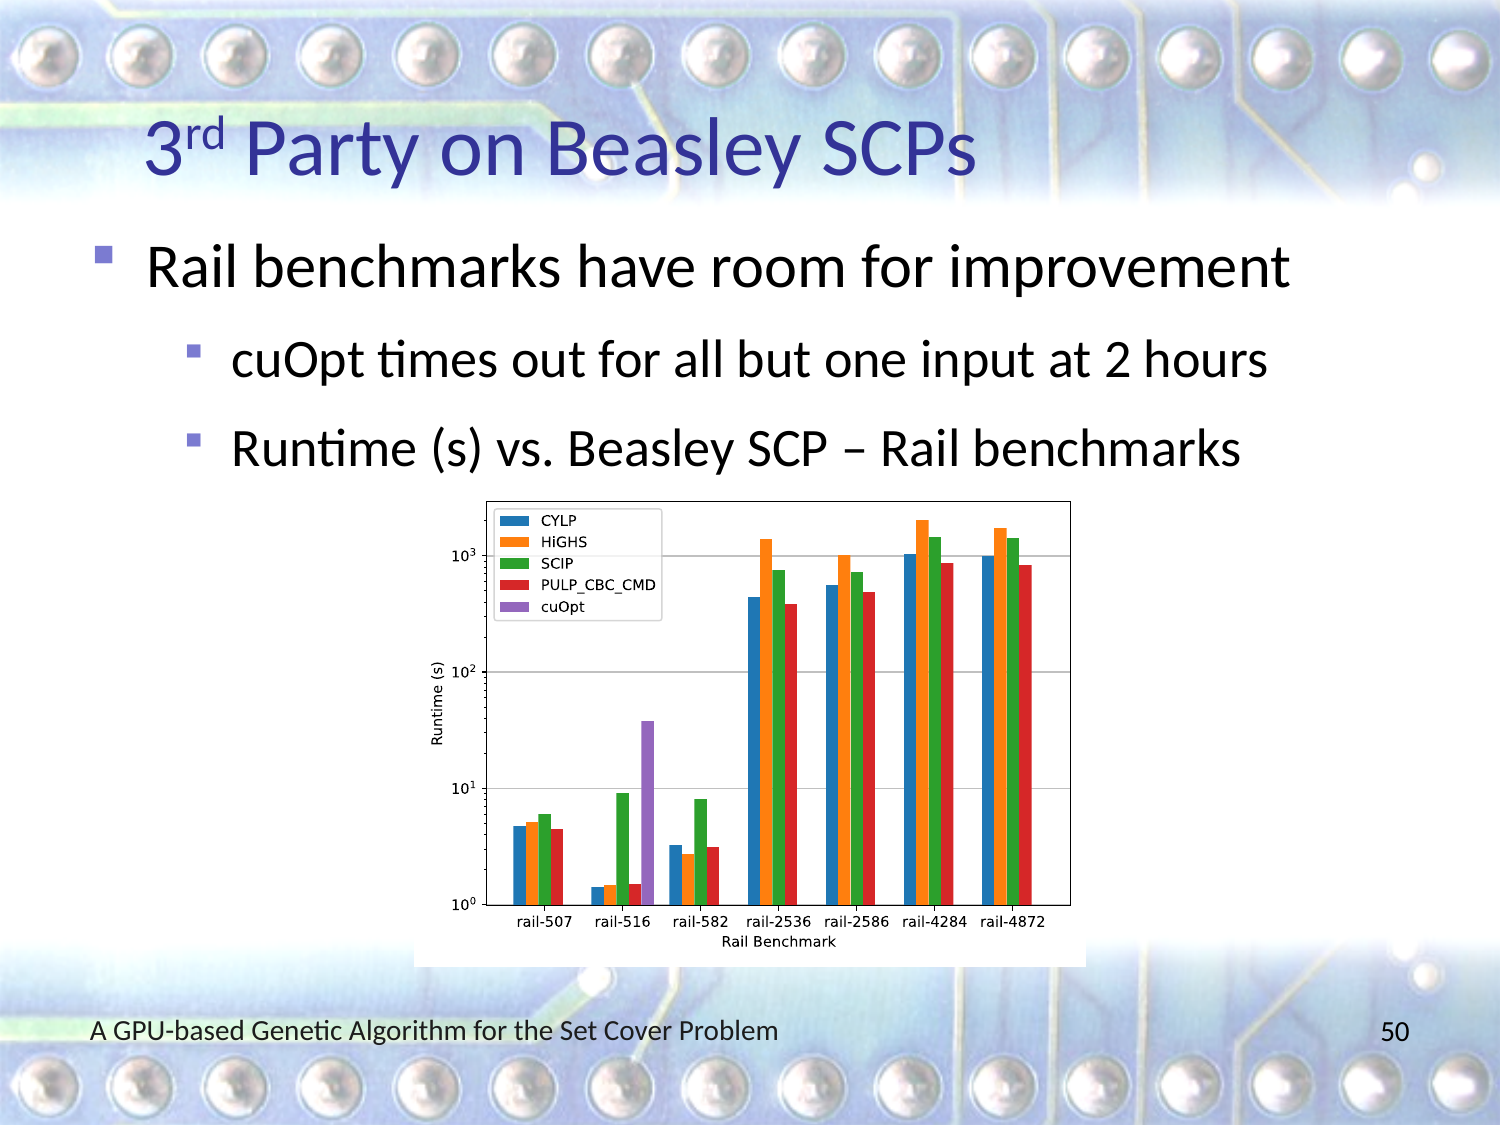

3rd Party on Beasley SCPs
# Rail benchmarks have room for improvement
cuOpt times out for all but one input at 2 hours
Runtime (s) vs. Beasley SCP – Rail benchmarks
A GPU-based Genetic Algorithm for the Set Cover Problem
50